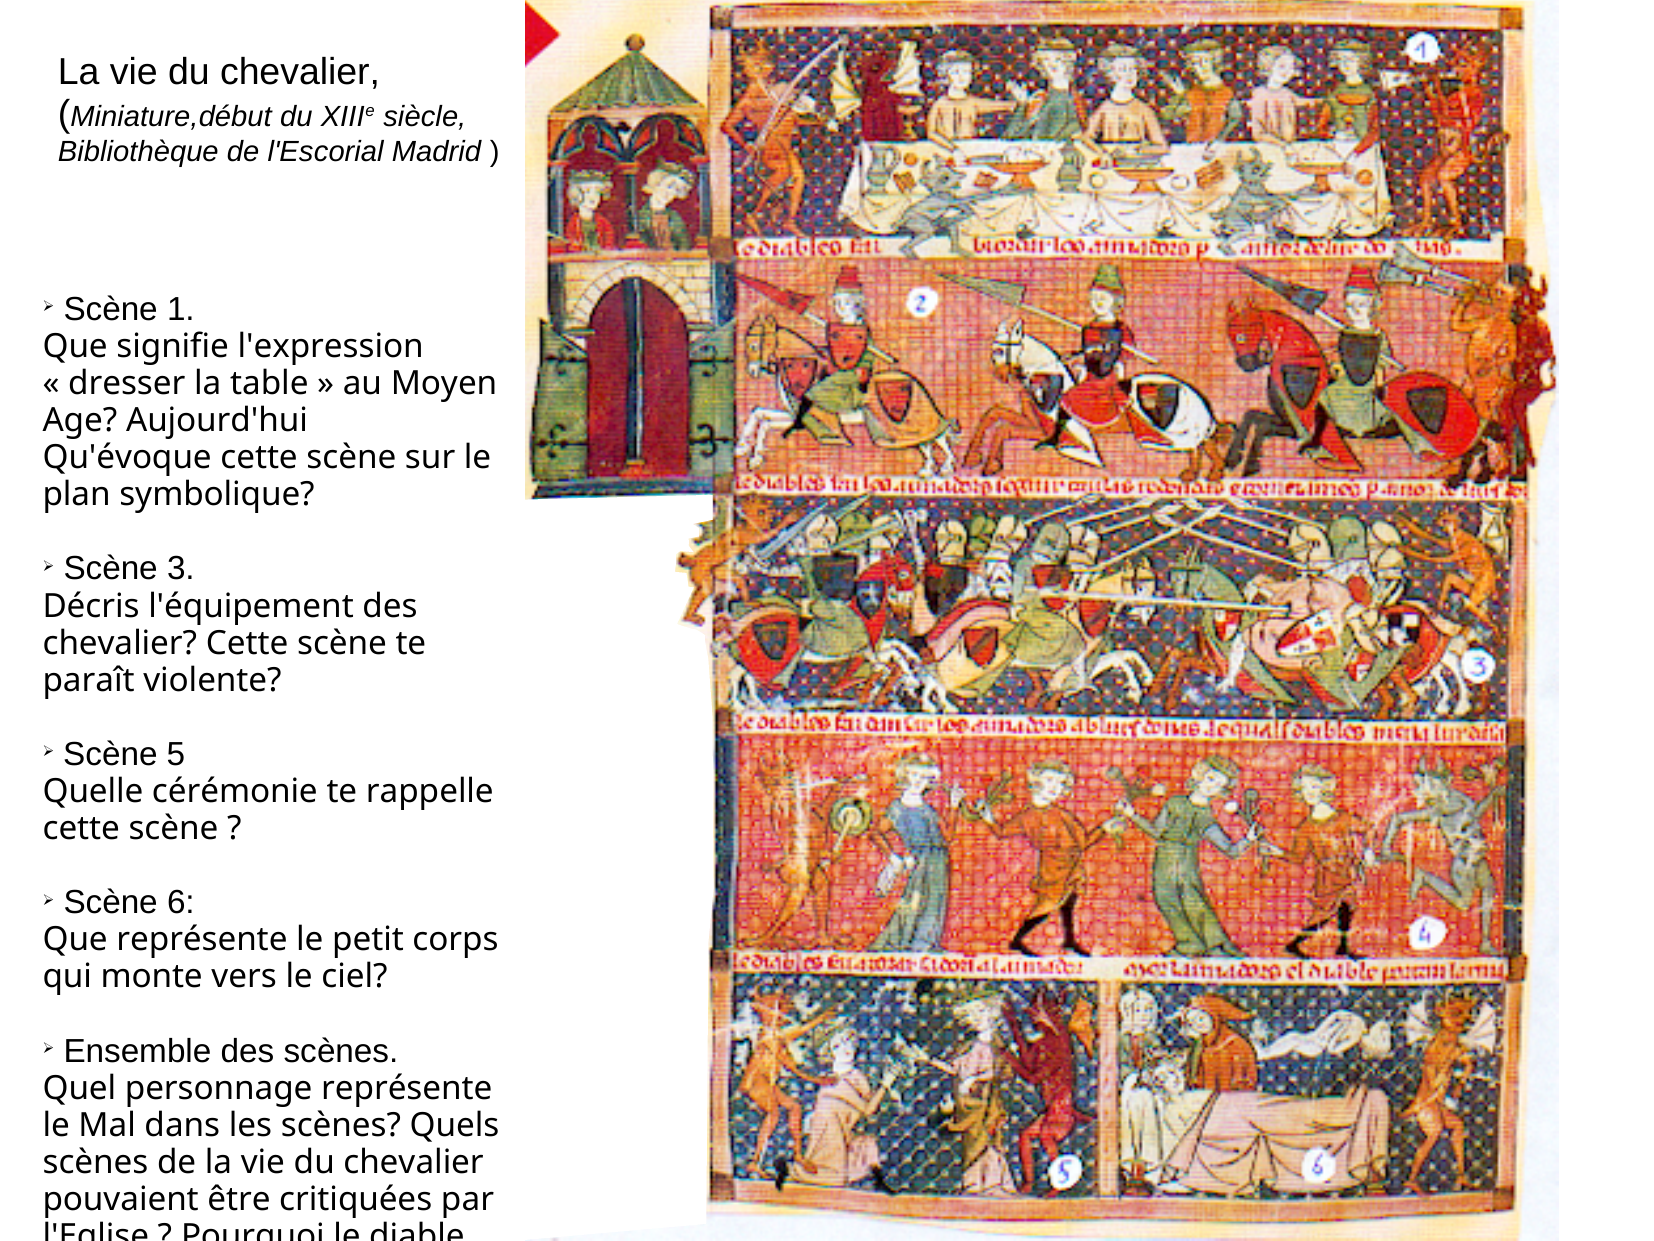

La vie du chevalier, (Miniature,début du XIIIe siècle, Bibliothèque de l'Escorial Madrid )
 Scène 1.
Que signifie l'expression « dresser la table » au Moyen Age? Aujourd'hui
Qu'évoque cette scène sur le plan symbolique?
 Scène 3.
Décris l'équipement des chevalier? Cette scène te paraît violente?
 Scène 5
Quelle cérémonie te rappelle cette scène ?
 Scène 6:
Que représente le petit corps qui monte vers le ciel?
 Ensemble des scènes.
Quel personnage représente le Mal dans les scènes? Quels scènes de la vie du chevalier pouvaient être critiquées par l'Eglise ? Pourquoi le diable est, au final déçu?